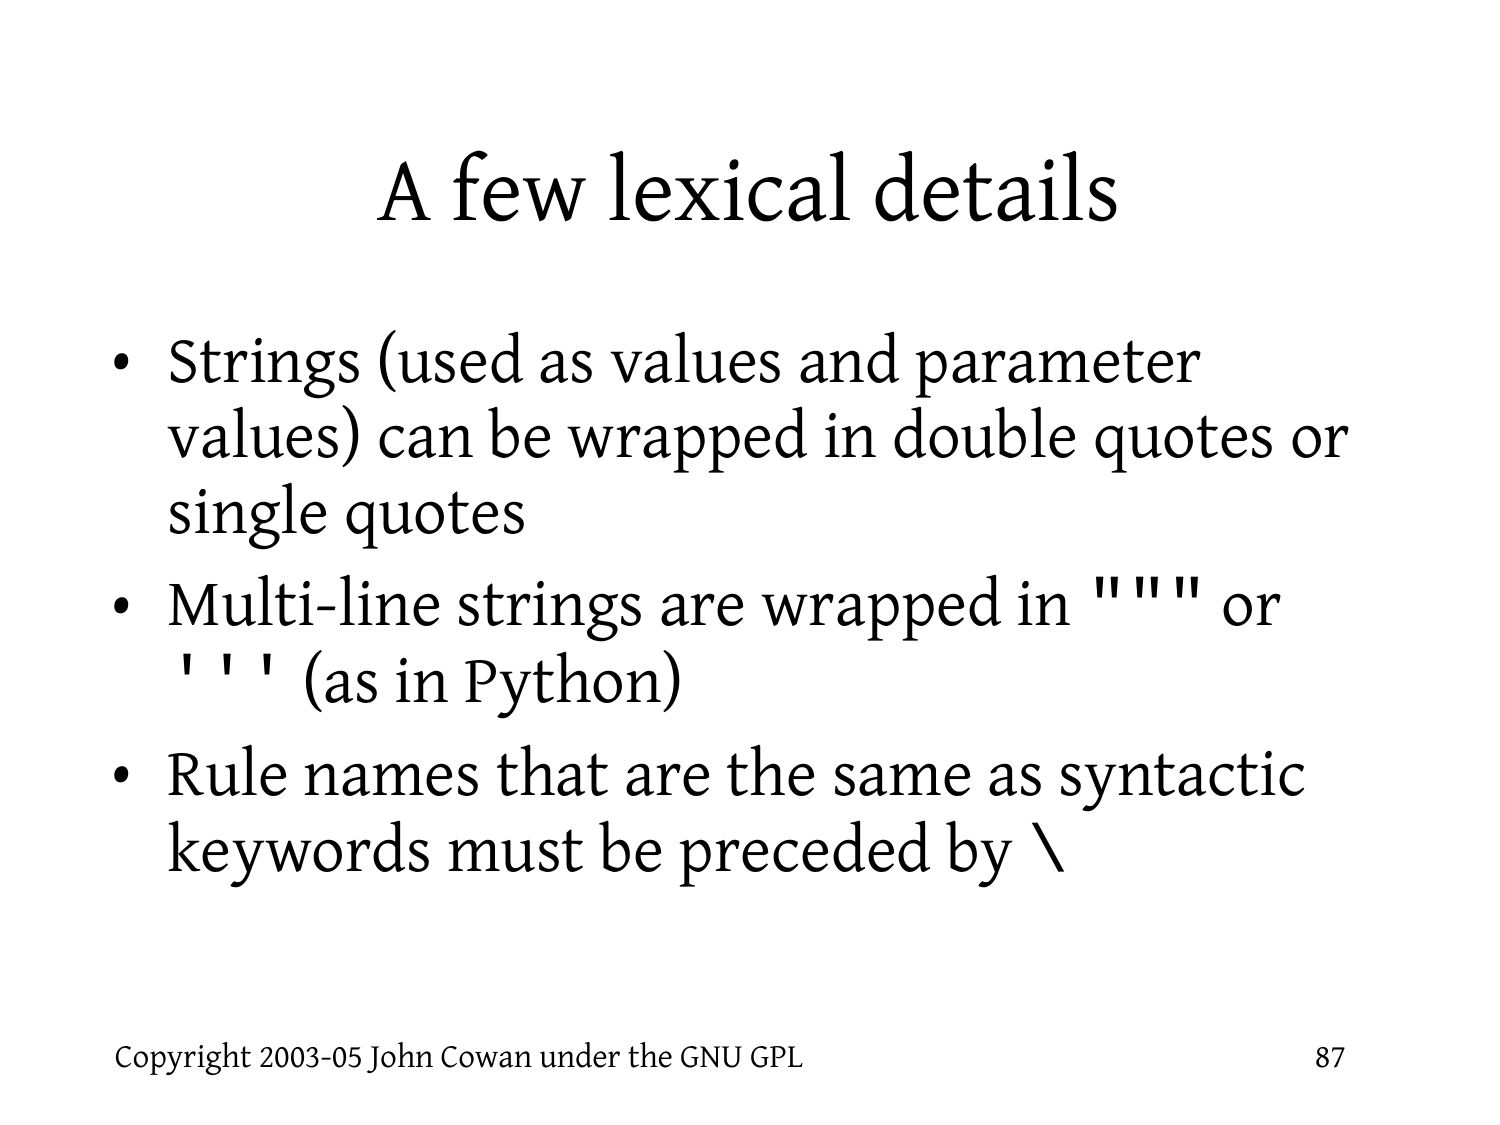

# A few lexical details
Strings (used as values and parameter values) can be wrapped in double quotes or single quotes
Multi-line strings are wrapped in """ or ''' (as in Python)
Rule names that are the same as syntactic keywords must be preceded by \